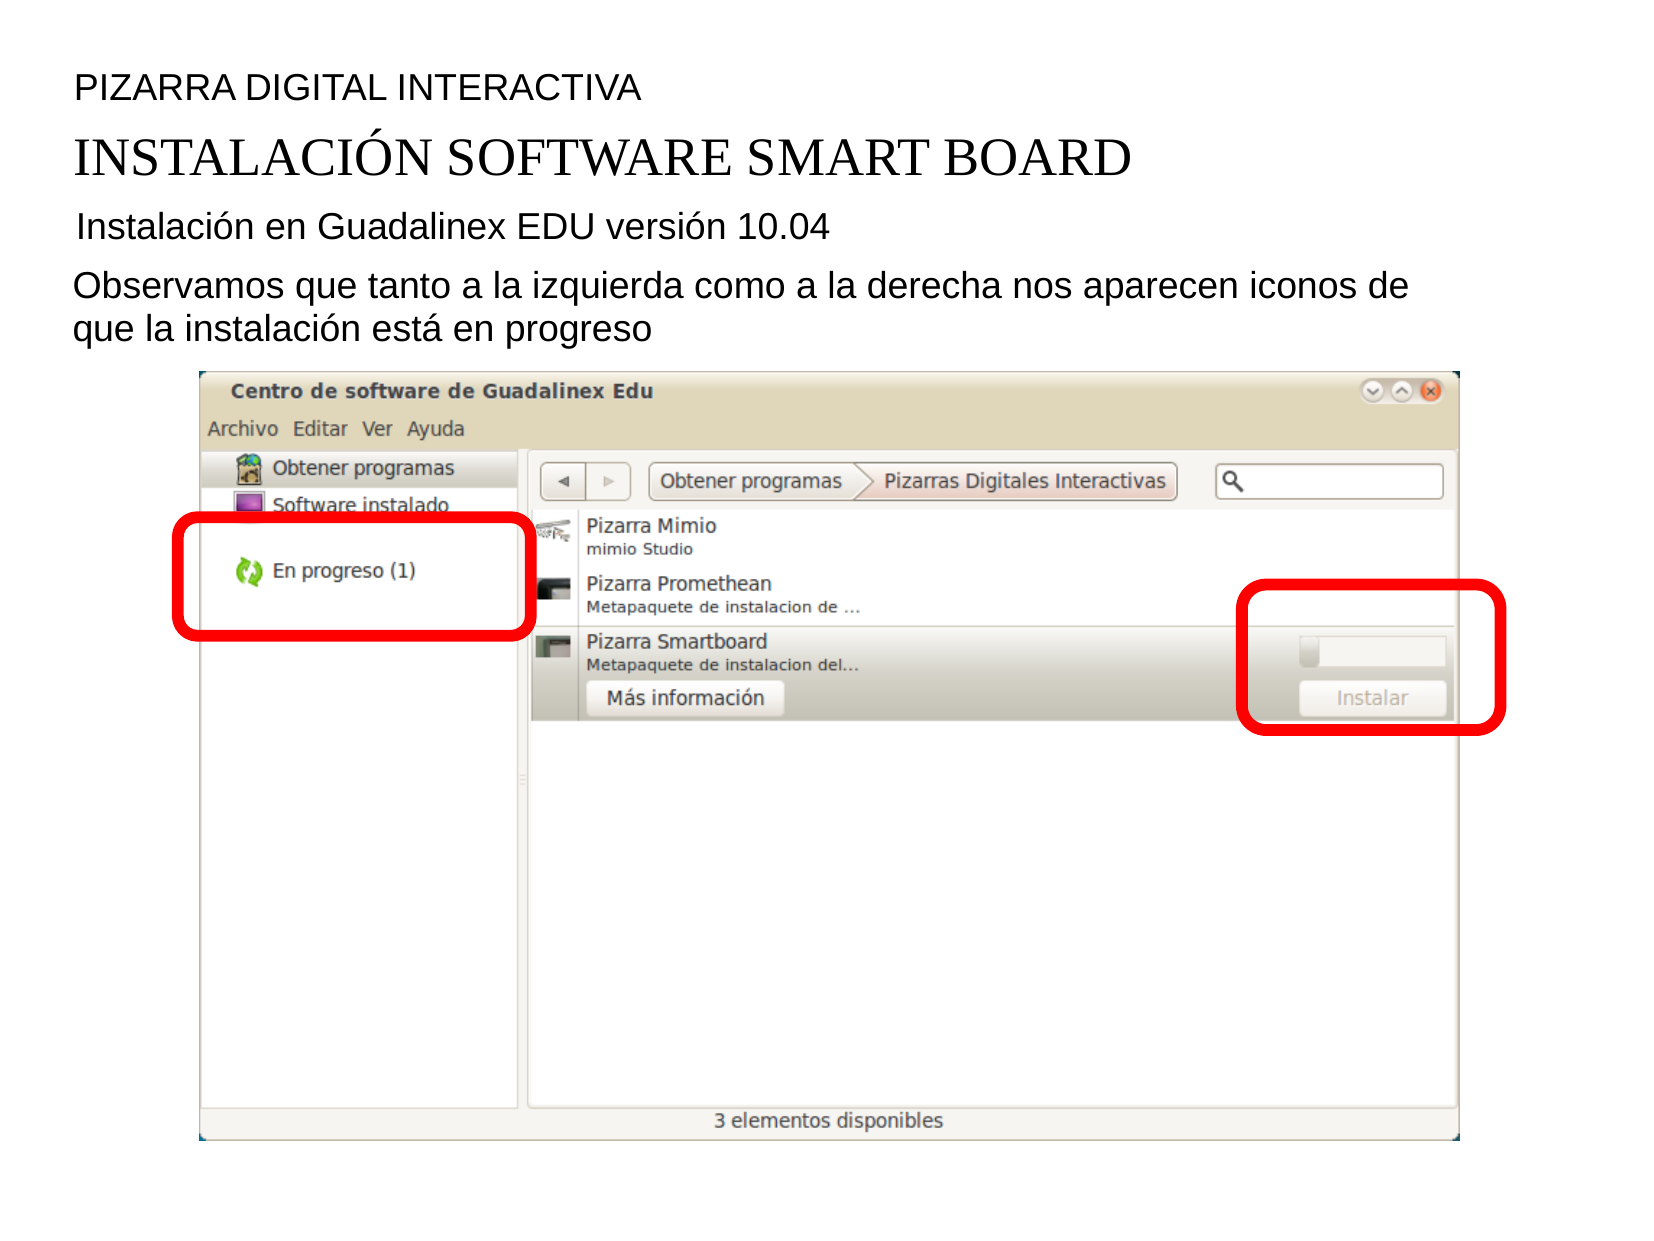

PIZARRA DIGITAL INTERACTIVA
INSTALACIÓN SOFTWARE SMART BOARD
Instalación en Guadalinex EDU versión 10.04
Observamos que tanto a la izquierda como a la derecha nos aparecen iconos de que la instalación está en progreso